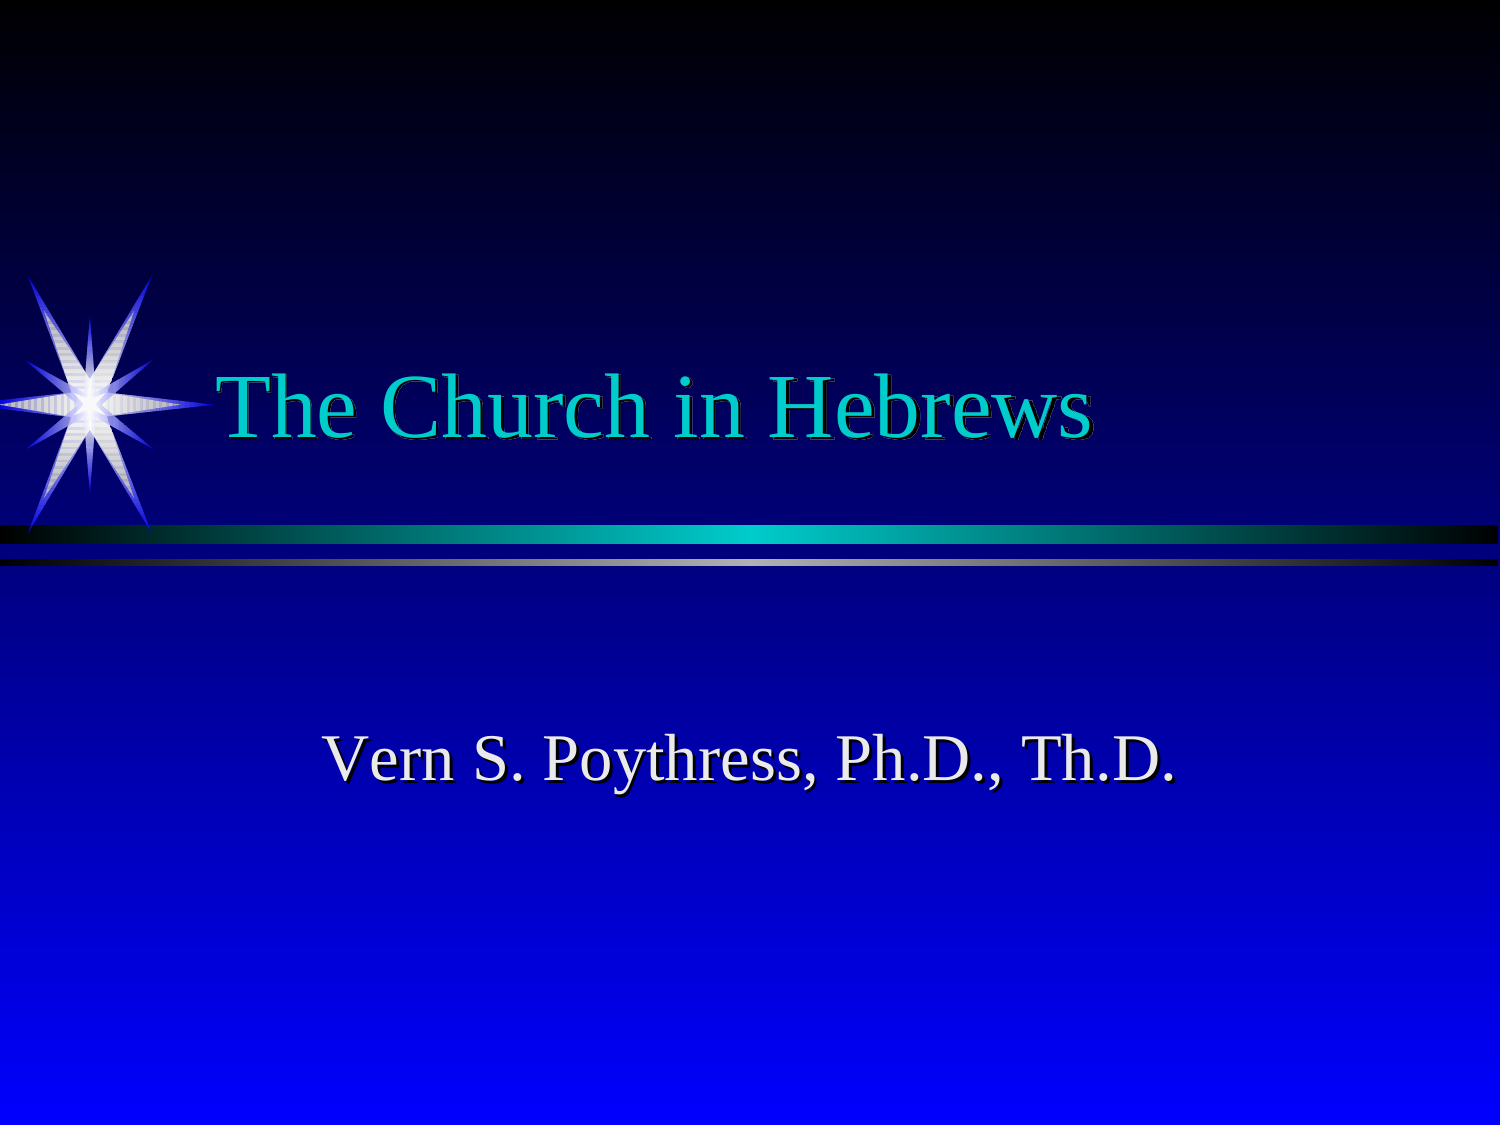

# The Church in Hebrews
Vern S. Poythress, Ph.D., Th.D.